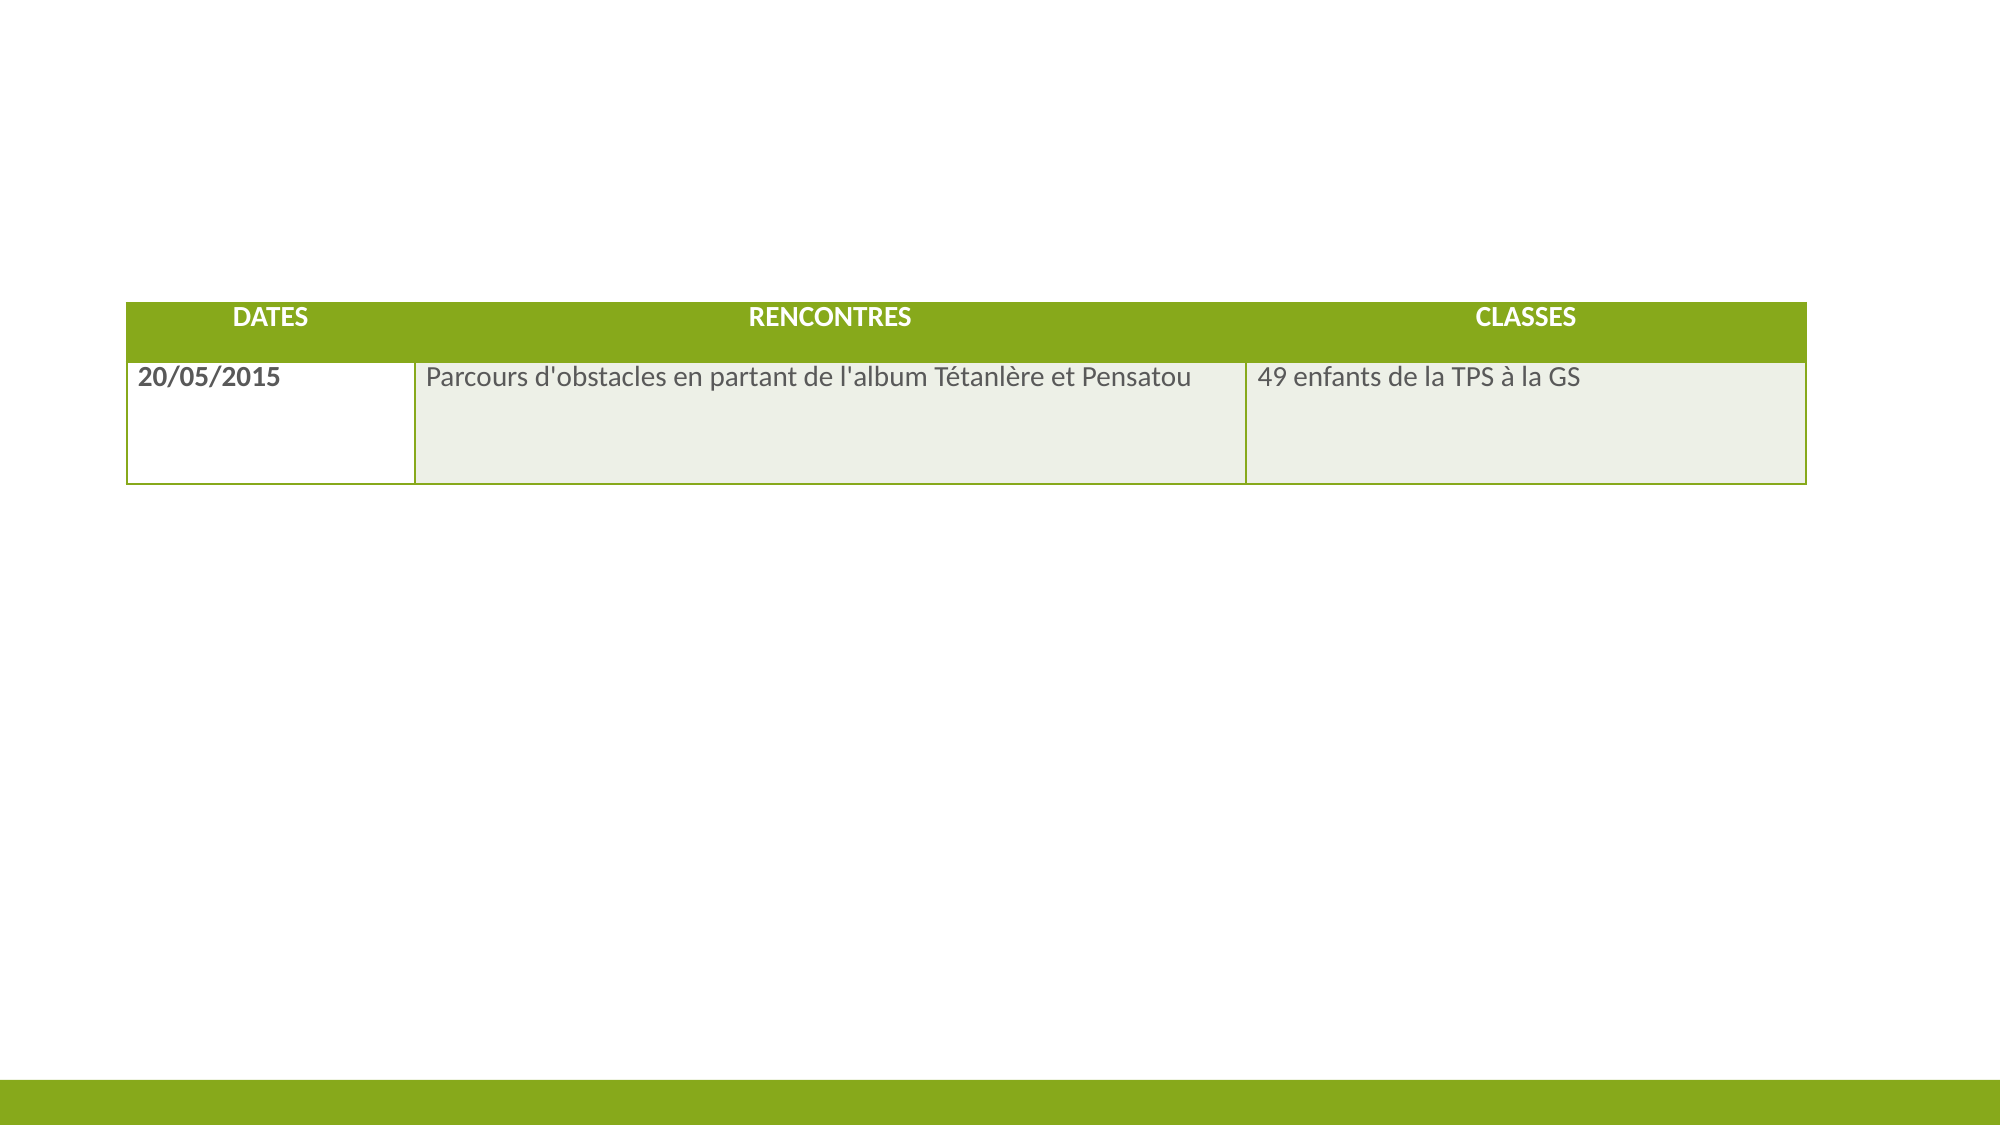

| DATES | RENCONTRES | CLASSES |
| --- | --- | --- |
| 20/05/2015 | Parcours d'obstacles en partant de l'album Tétanlère et Pensatou | 49 enfants de la TPS à la GS |